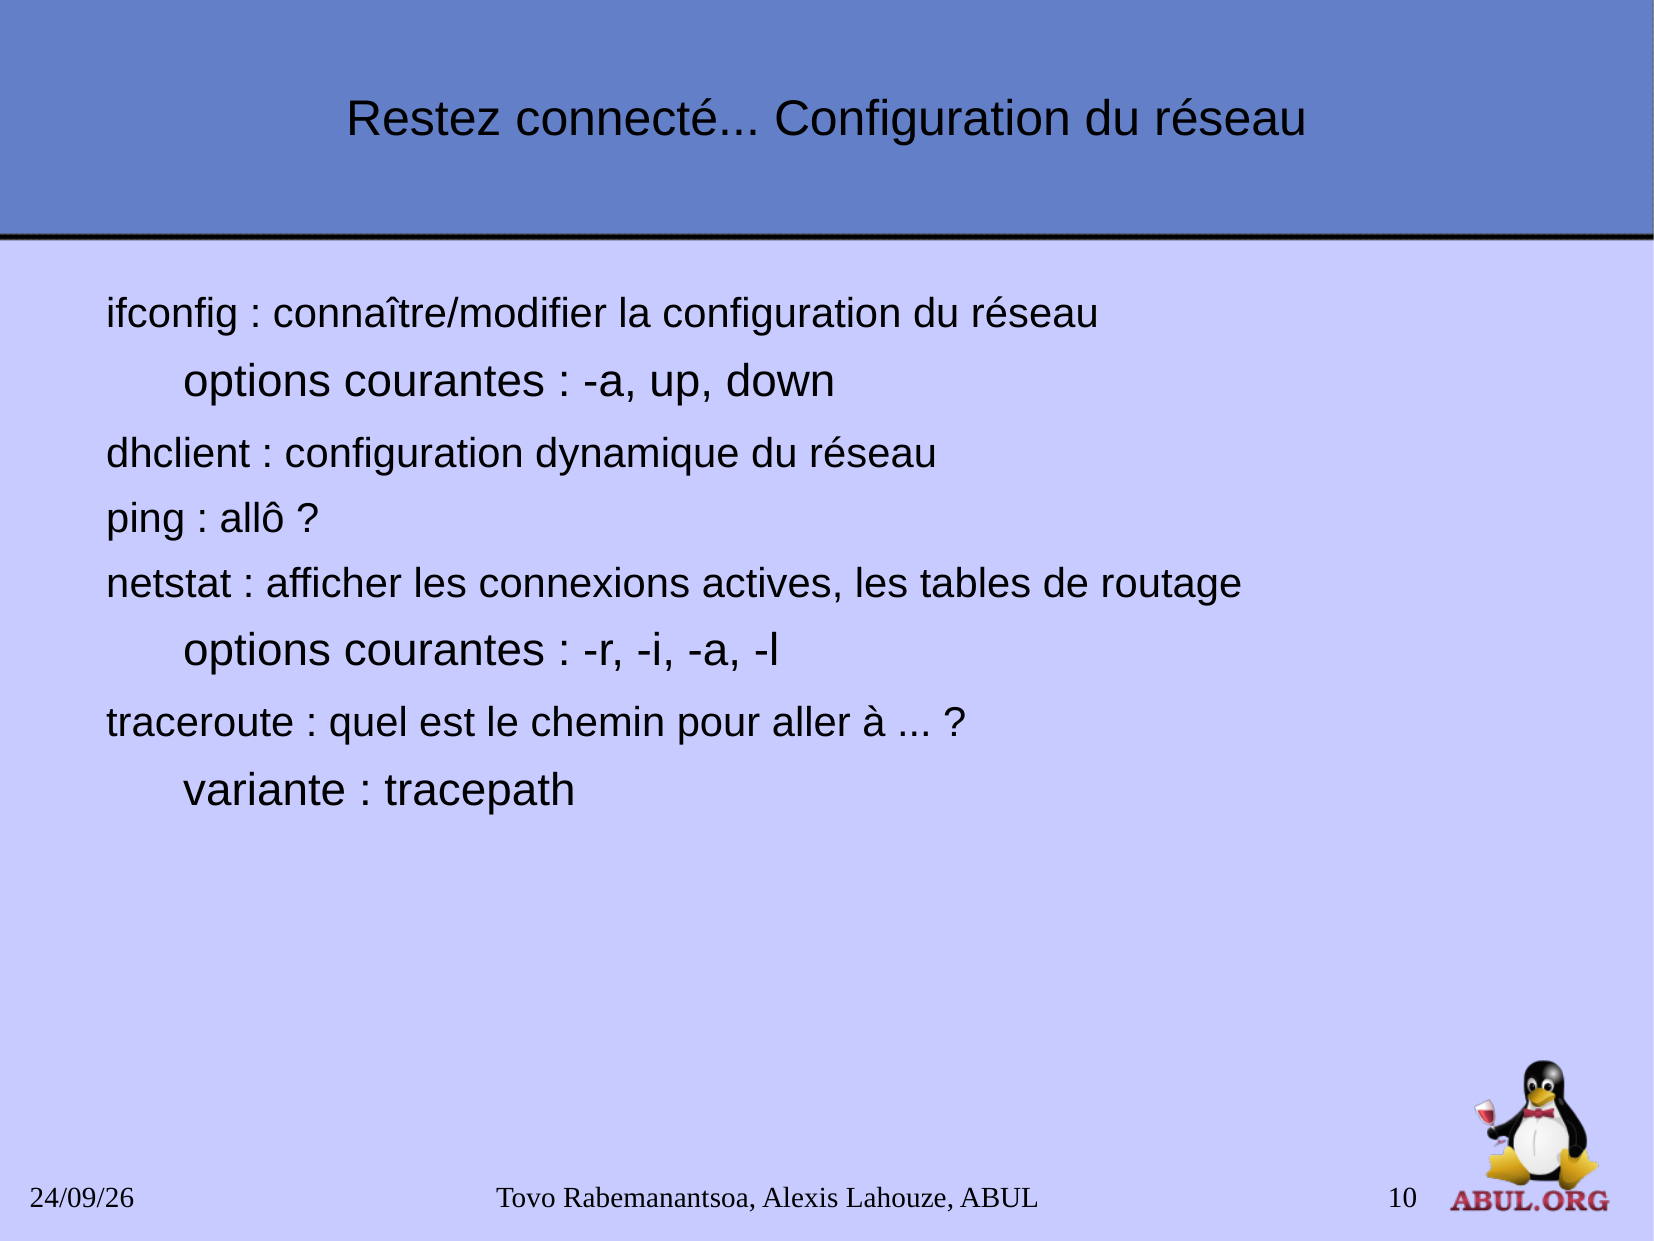

# Restez connecté... Configuration du réseau
ifconfig : connaître/modifier la configuration du réseau
options courantes : -a, up, down
dhclient : configuration dynamique du réseau
ping : allô ?
netstat : afficher les connexions actives, les tables de routage
options courantes : -r, -i, -a, -l
traceroute : quel est le chemin pour aller à ... ?
variante : tracepath
Tovo Rabemanantsoa, Alexis Lahouze, ABUL
10